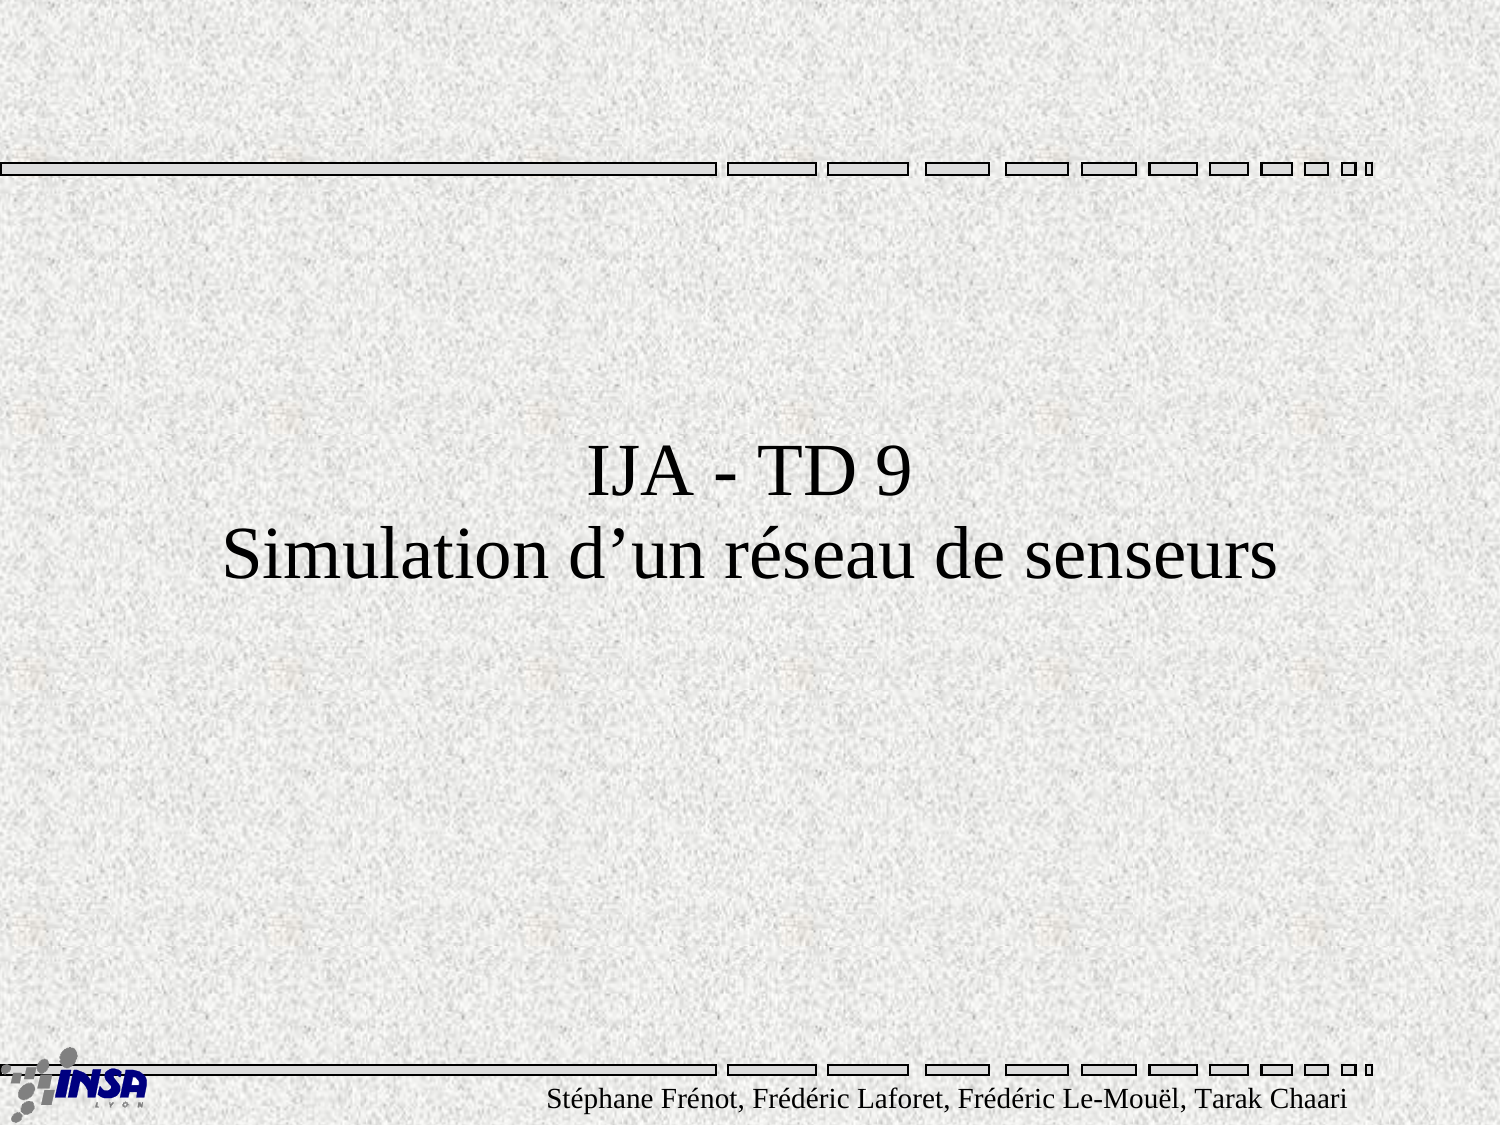

# IJA - TD 9 Simulation d’un réseau de senseurs